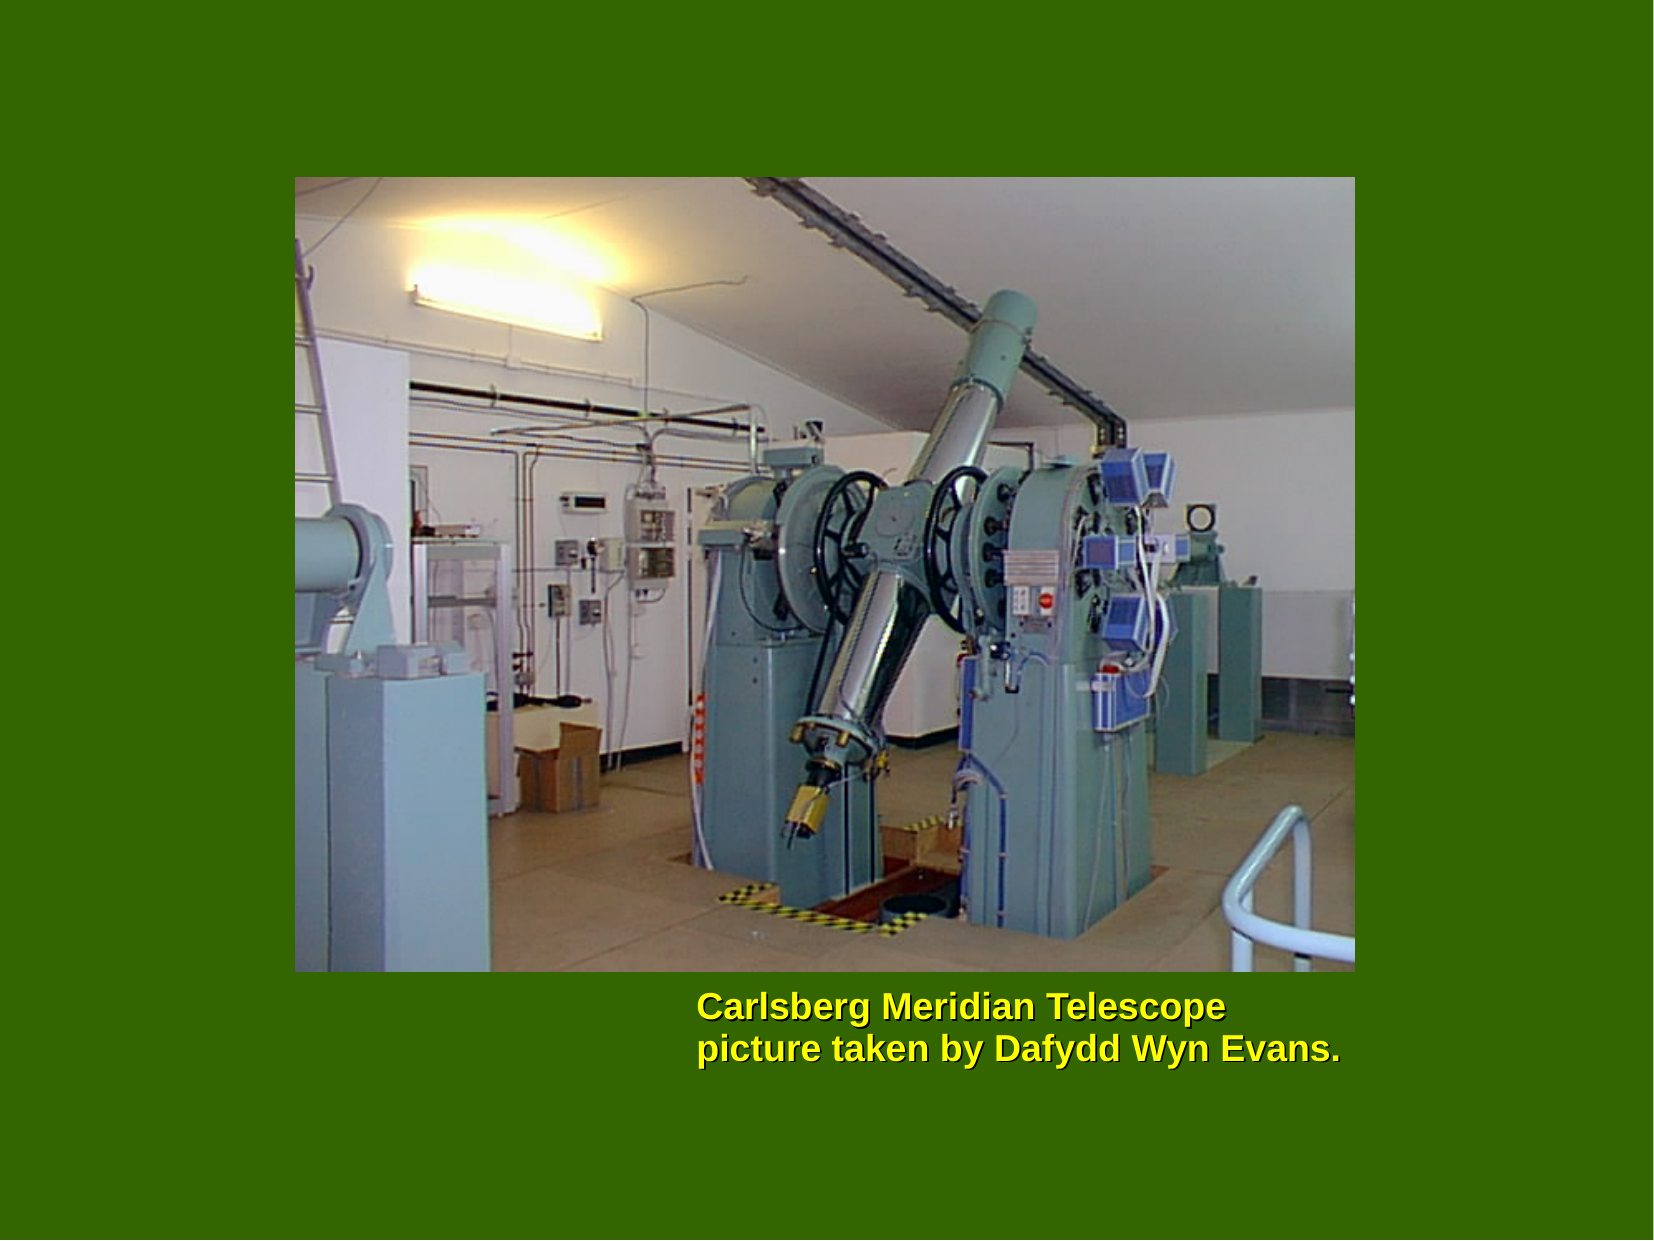

Carlsberg Meridian Telescope
picture taken by Dafydd Wyn Evans.